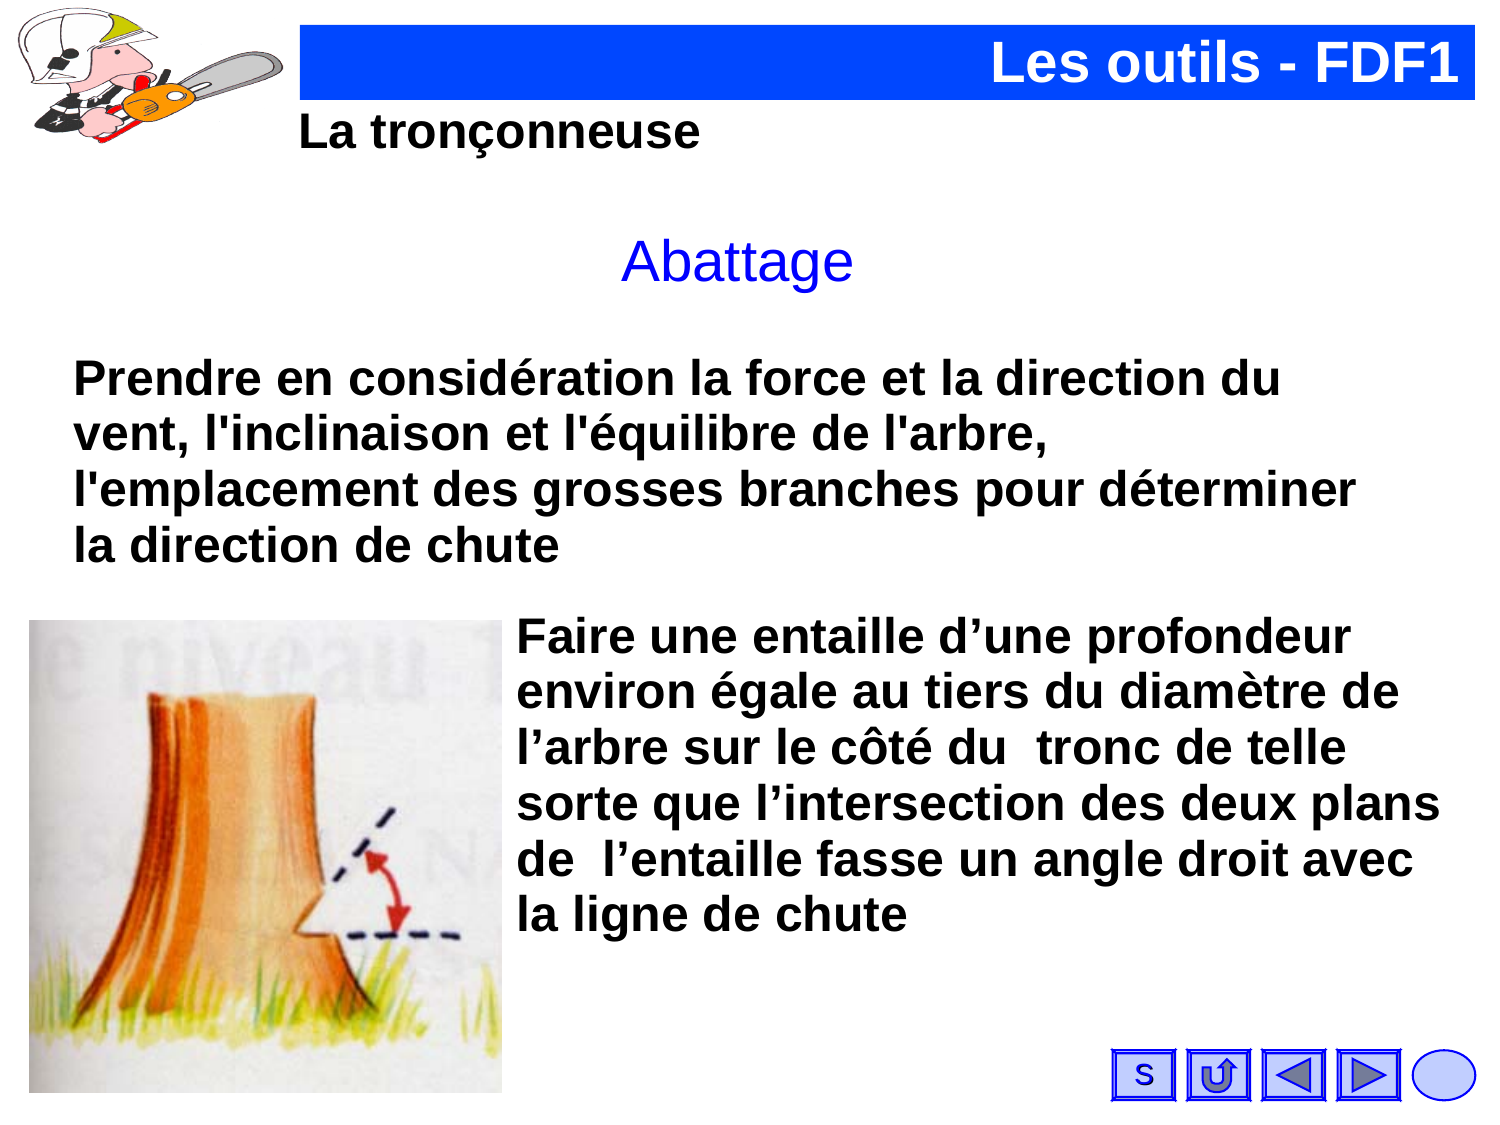

Les outils - FDF1
La tronçonneuse
Abattage
Prendre en considération la force et la direction du
vent, l'inclinaison et l'équilibre de l'arbre,
l'emplacement des grosses branches pour déterminer
la direction de chute
Faire une entaille d’une profondeur
environ égale au tiers du diamètre de l’arbre sur le côté du tronc de telle sorte que l’intersection des deux plans de l’entaille fasse un angle droit avec la ligne de chute